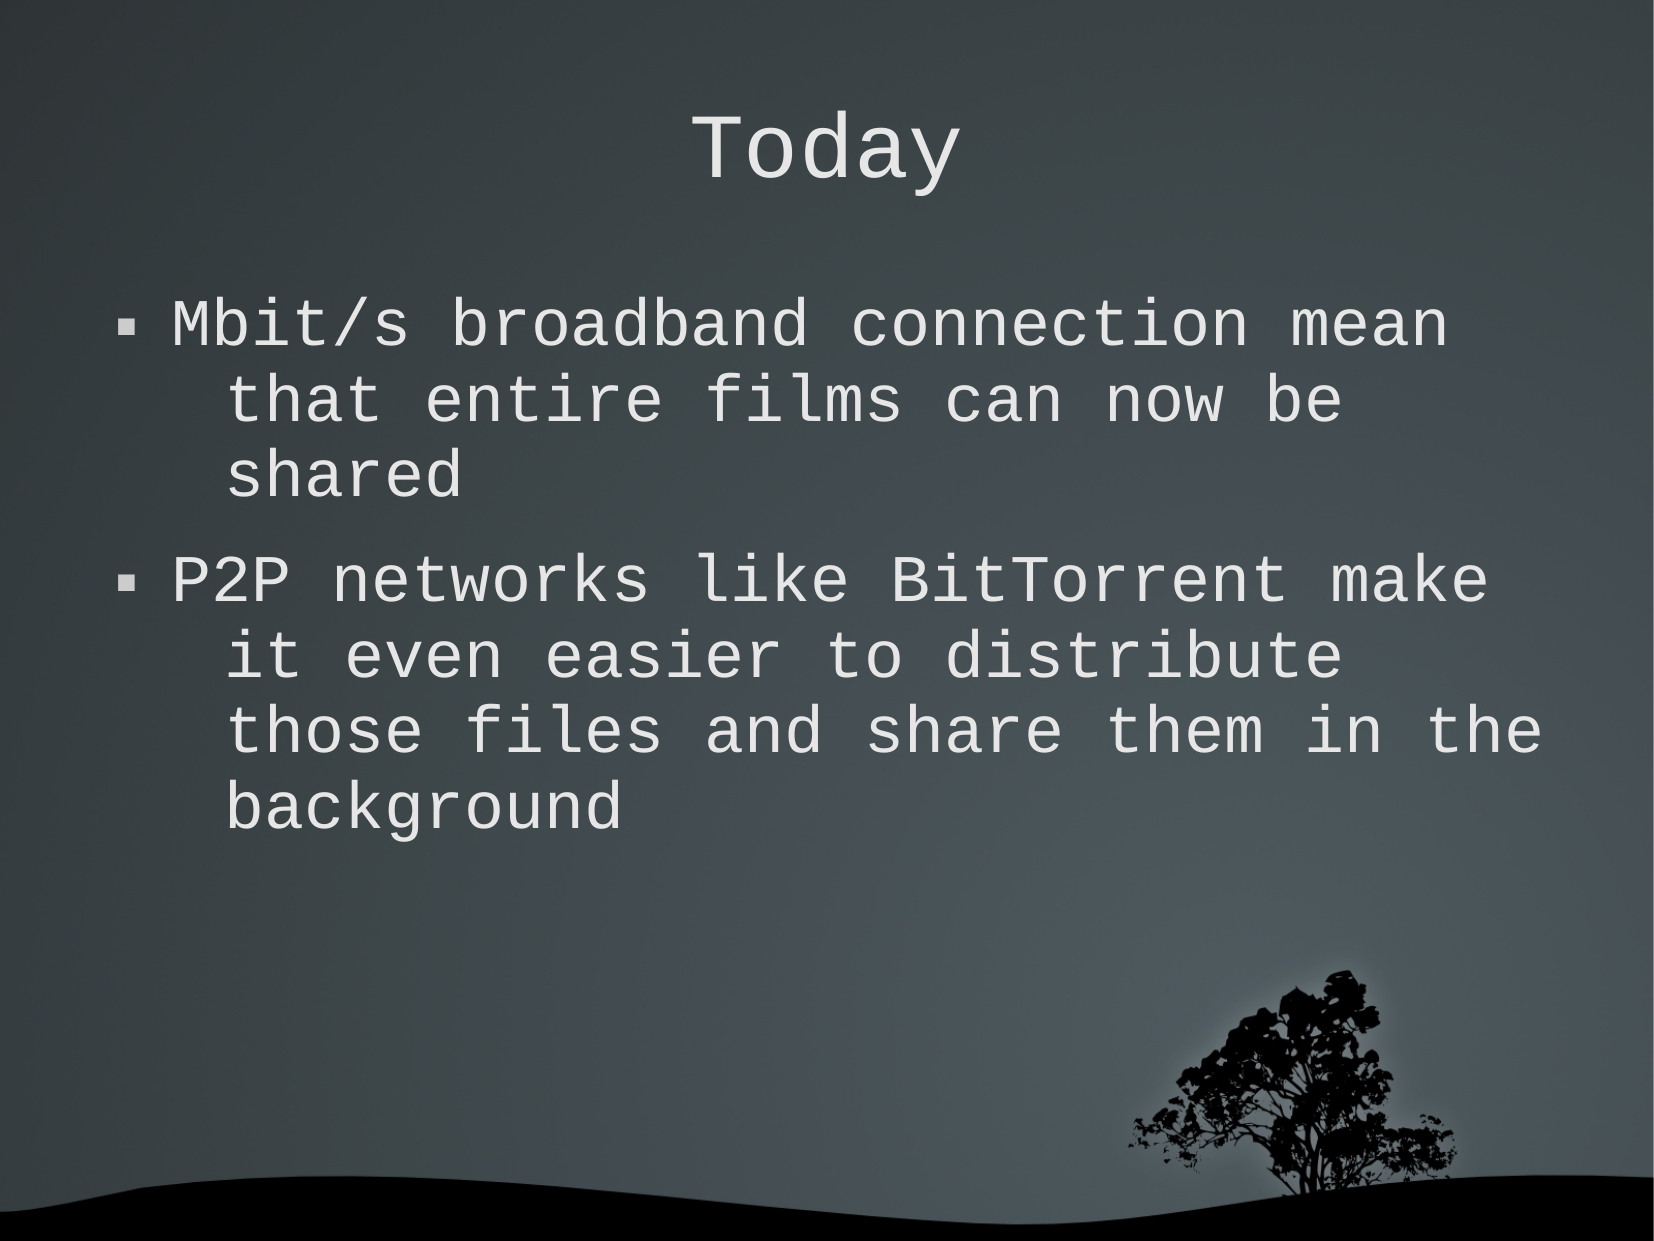

# Today
Mbit/s broadband connection mean that entire films can now be shared
P2P networks like BitTorrent make it even easier to distribute those files and share them in the background